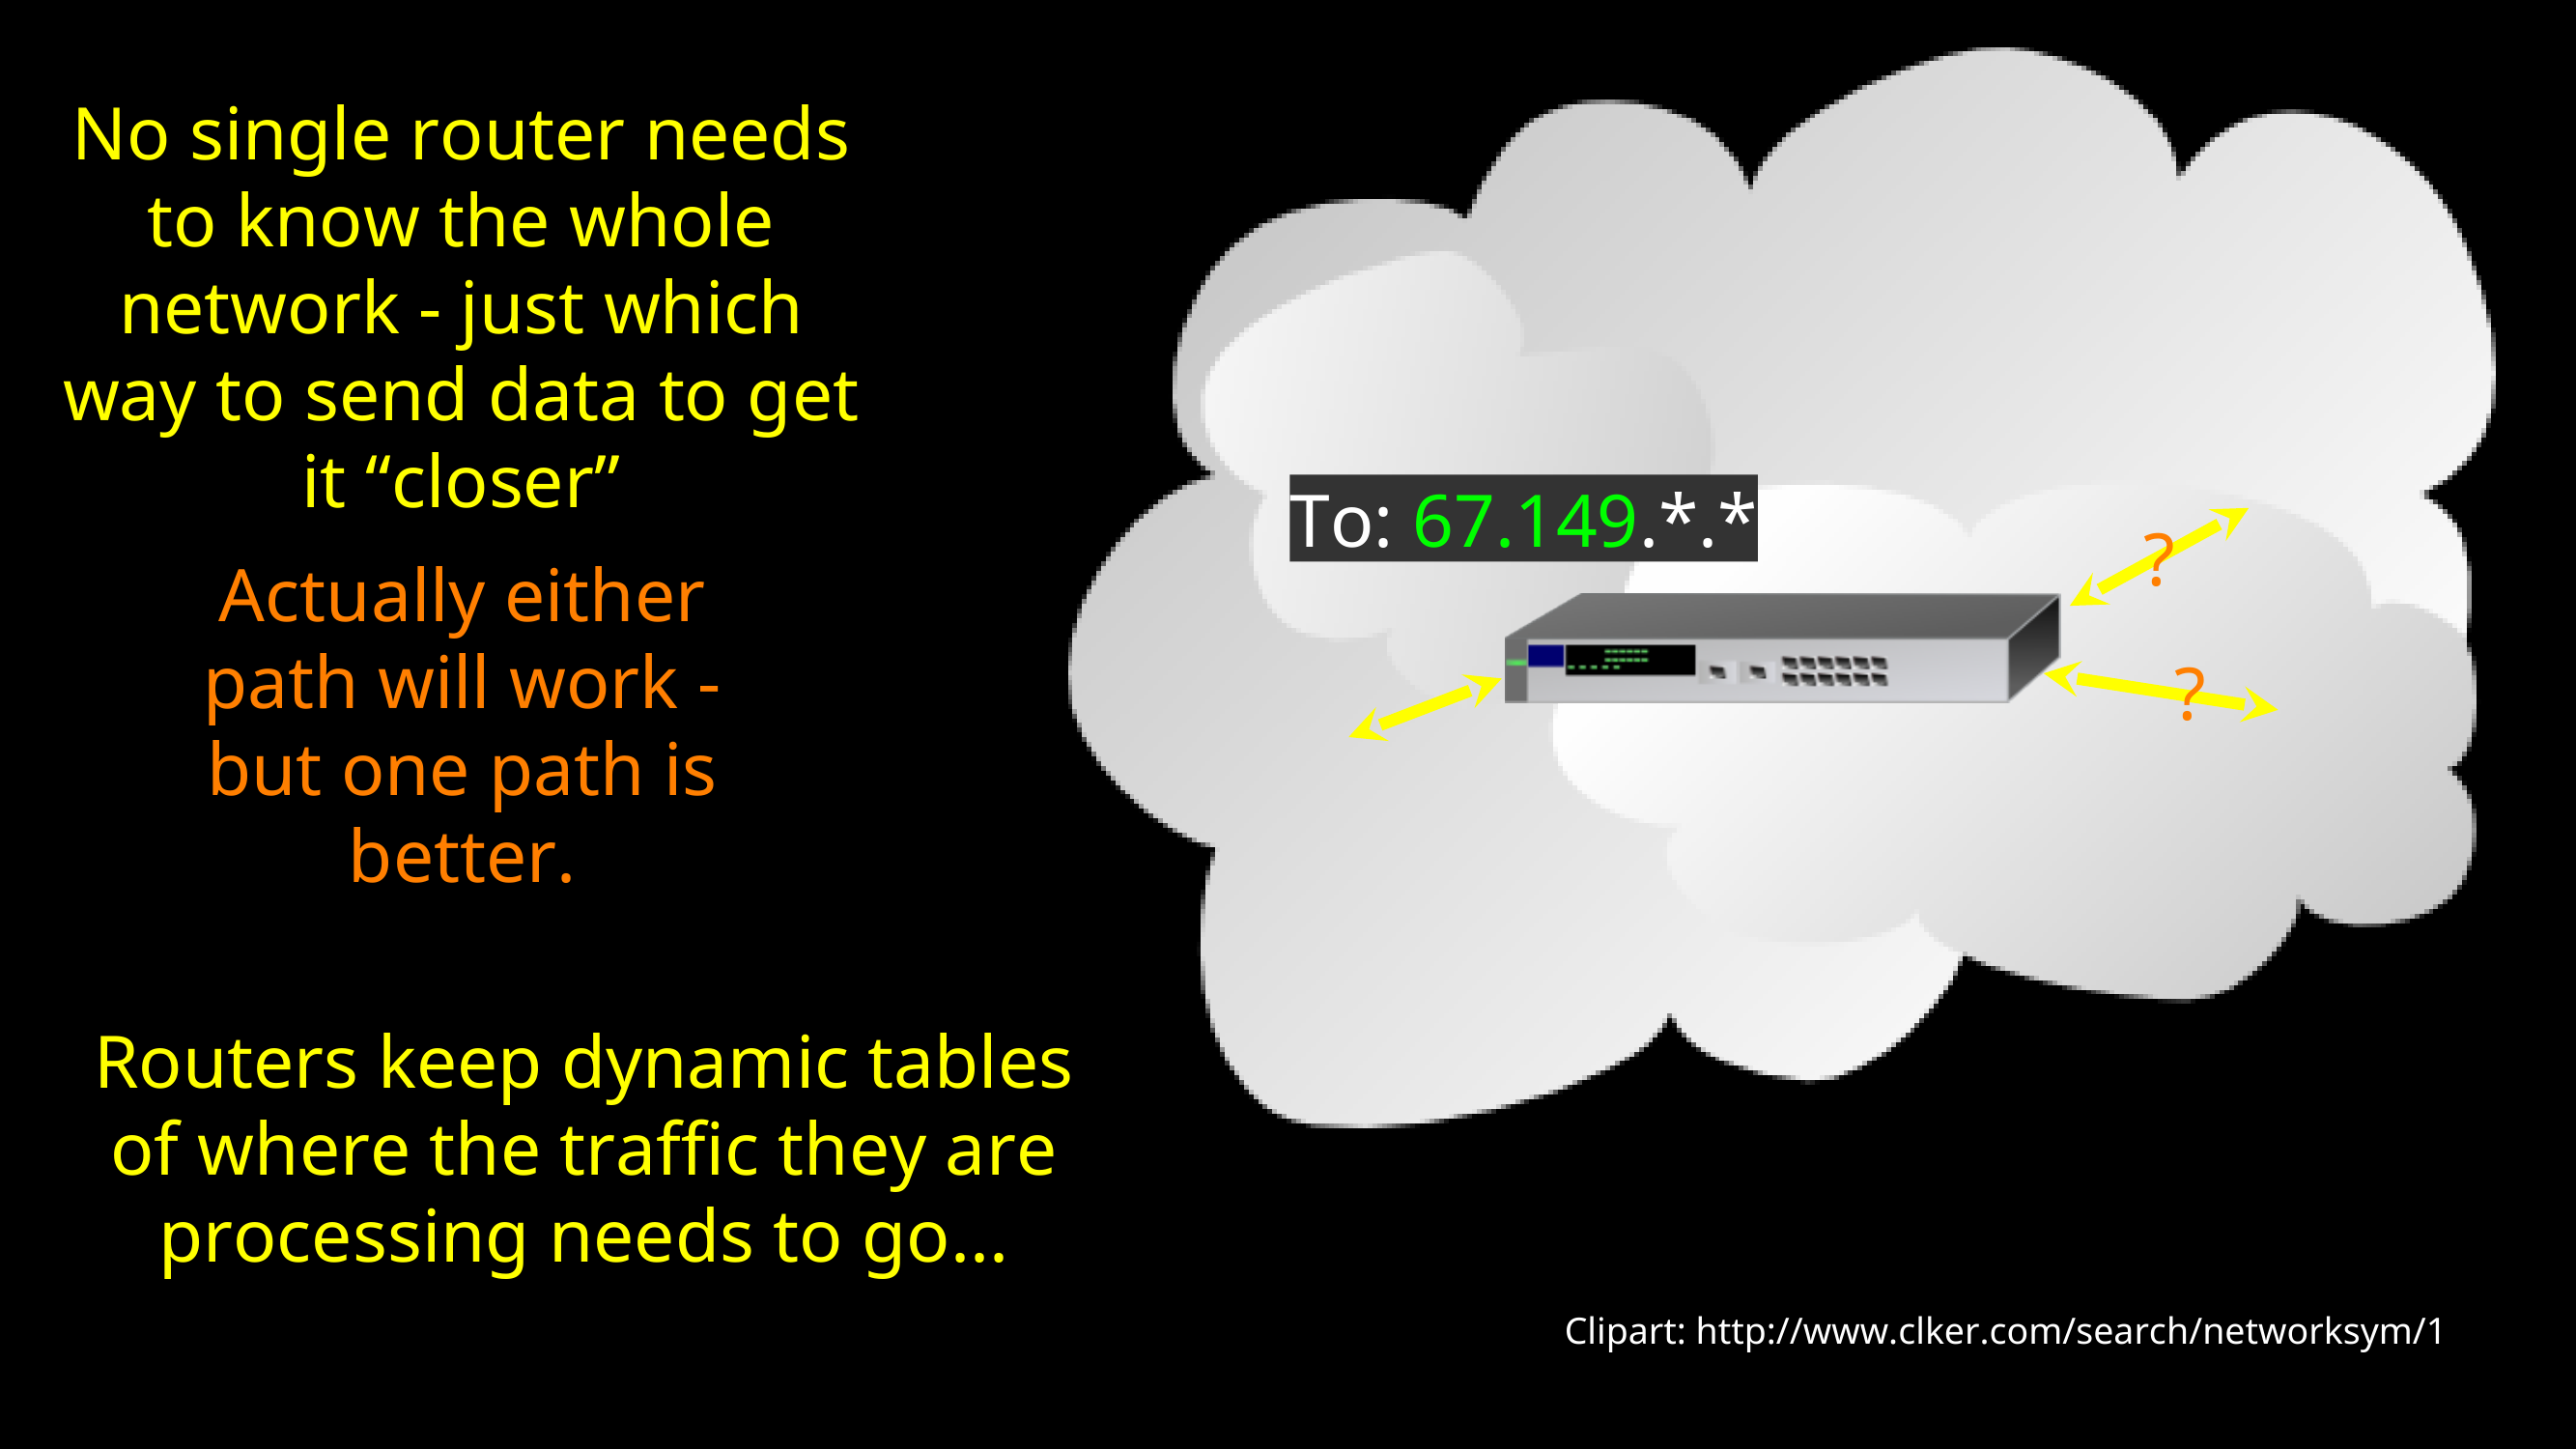

No single router needs to know the whole network - just which way to send data to get it “closer”
To: 67.149.*.*
?
Actually either path will work - but one path is better.
?
Routers keep dynamic tables of where the traffic they are processing needs to go...
Clipart: http://www.clker.com/search/networksym/1